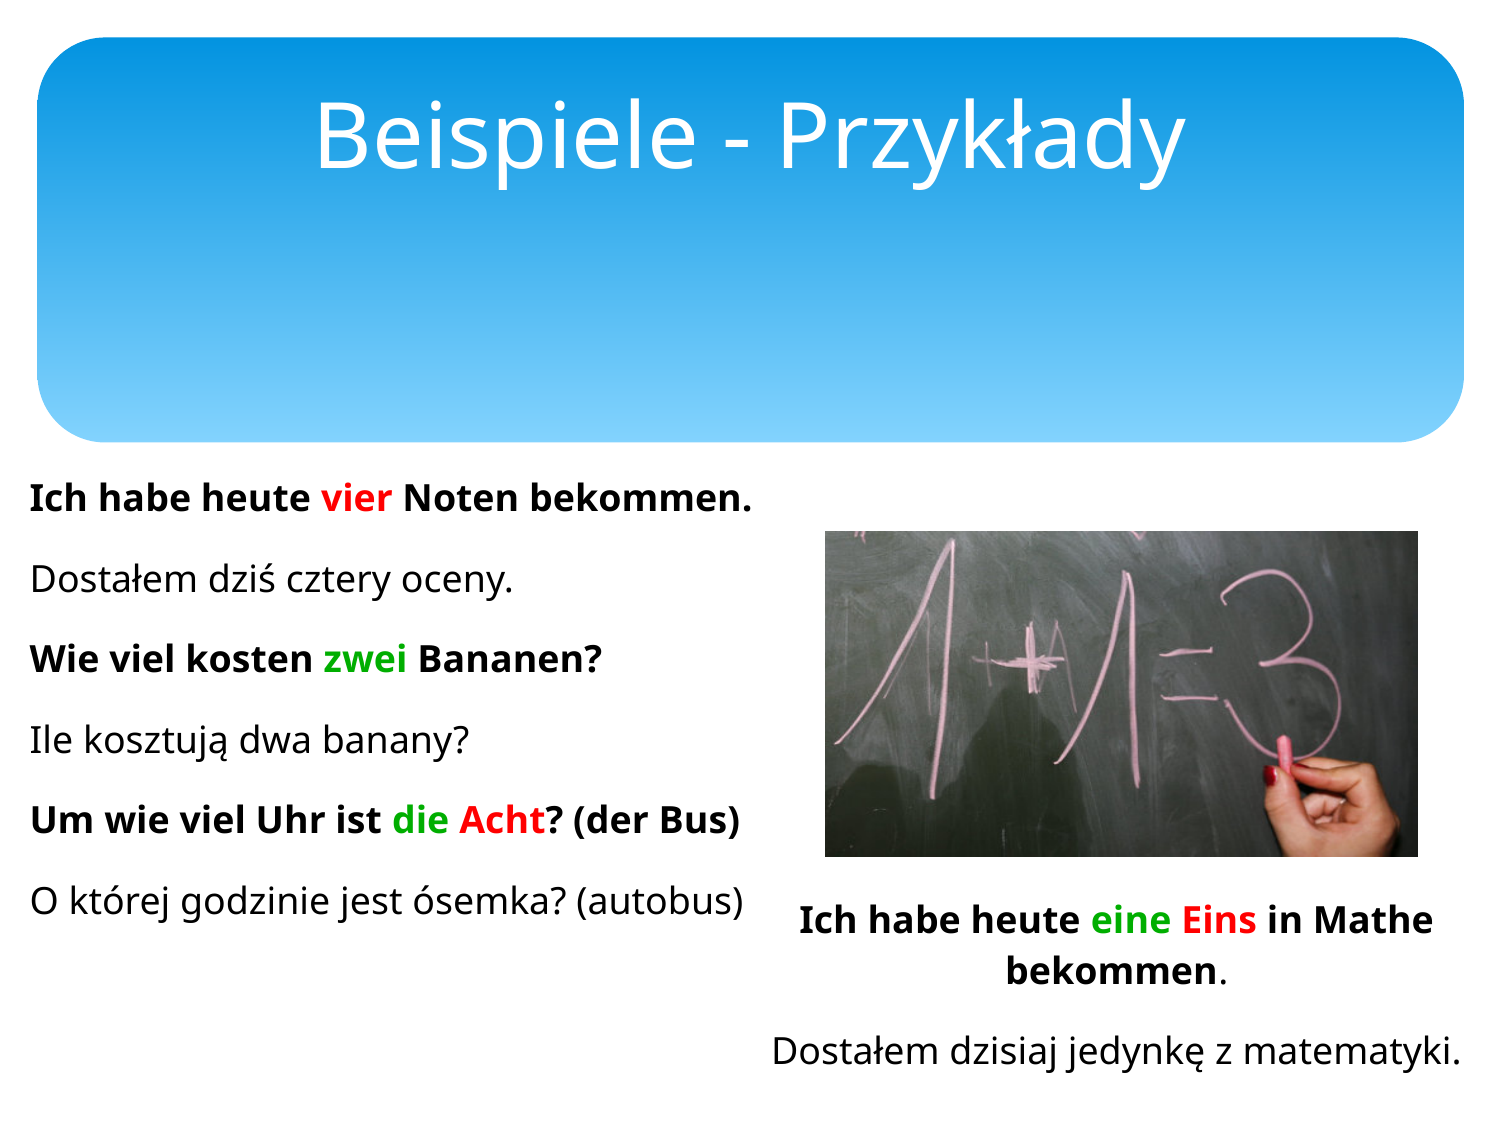

# Beispiele - Przykłady
Ich habe heute vier Noten bekommen.
Dostałem dziś cztery oceny.
Wie viel kosten zwei Bananen?
Ile kosztują dwa banany?
Um wie viel Uhr ist die Acht? (der Bus)
O której godzinie jest ósemka? (autobus)
Ich habe heute eine Eins in Mathe bekommen.
Dostałem dzisiaj jedynkę z matematyki.